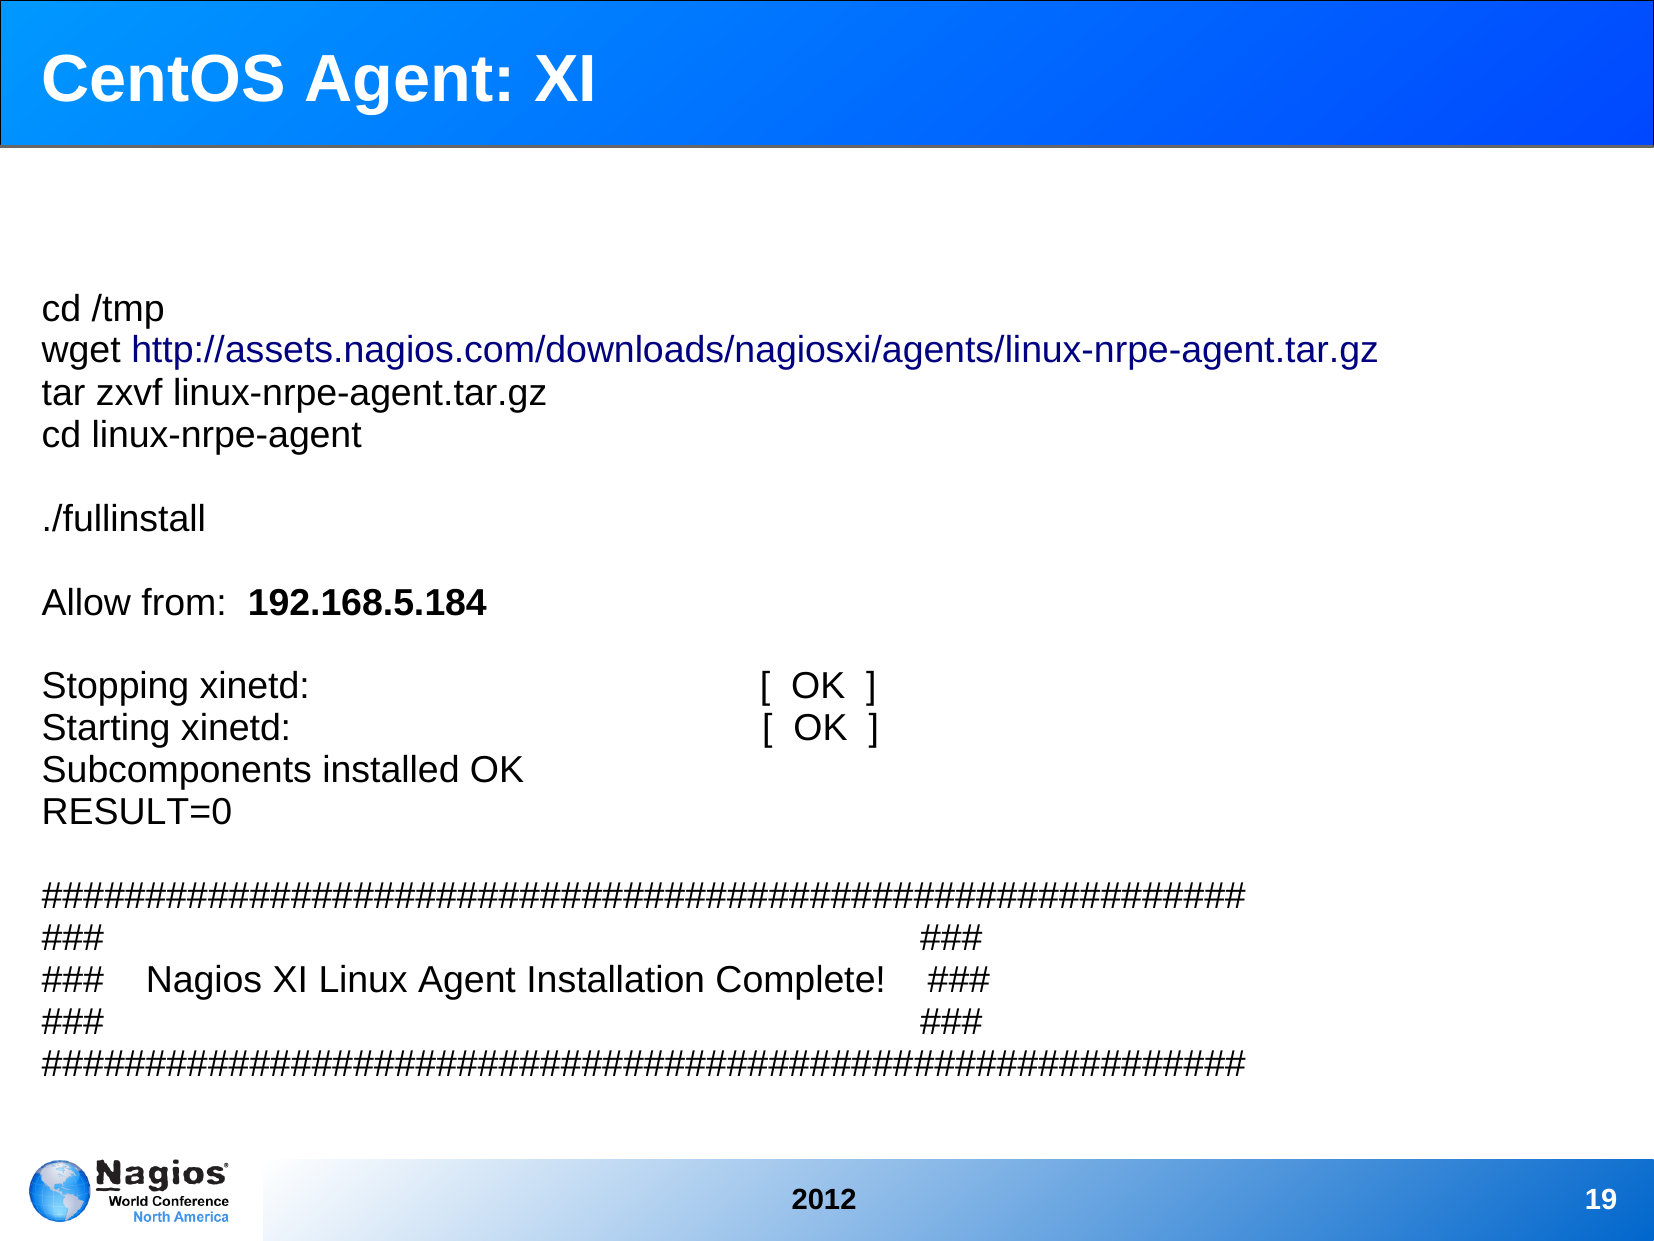

# CentOS Agent: XI
cd /tmp
wget http://assets.nagios.com/downloads/nagiosxi/agents/linux-nrpe-agent.tar.gz
tar zxvf linux-nrpe-agent.tar.gz
cd linux-nrpe-agent
./fullinstall
Allow from: 192.168.5.184
Stopping xinetd: [ OK ]
Starting xinetd: [ OK ]
Subcomponents installed OK
RESULT=0
##########################################################
### ###
### Nagios XI Linux Agent Installation Complete! ###
### ###
##########################################################
2011
19